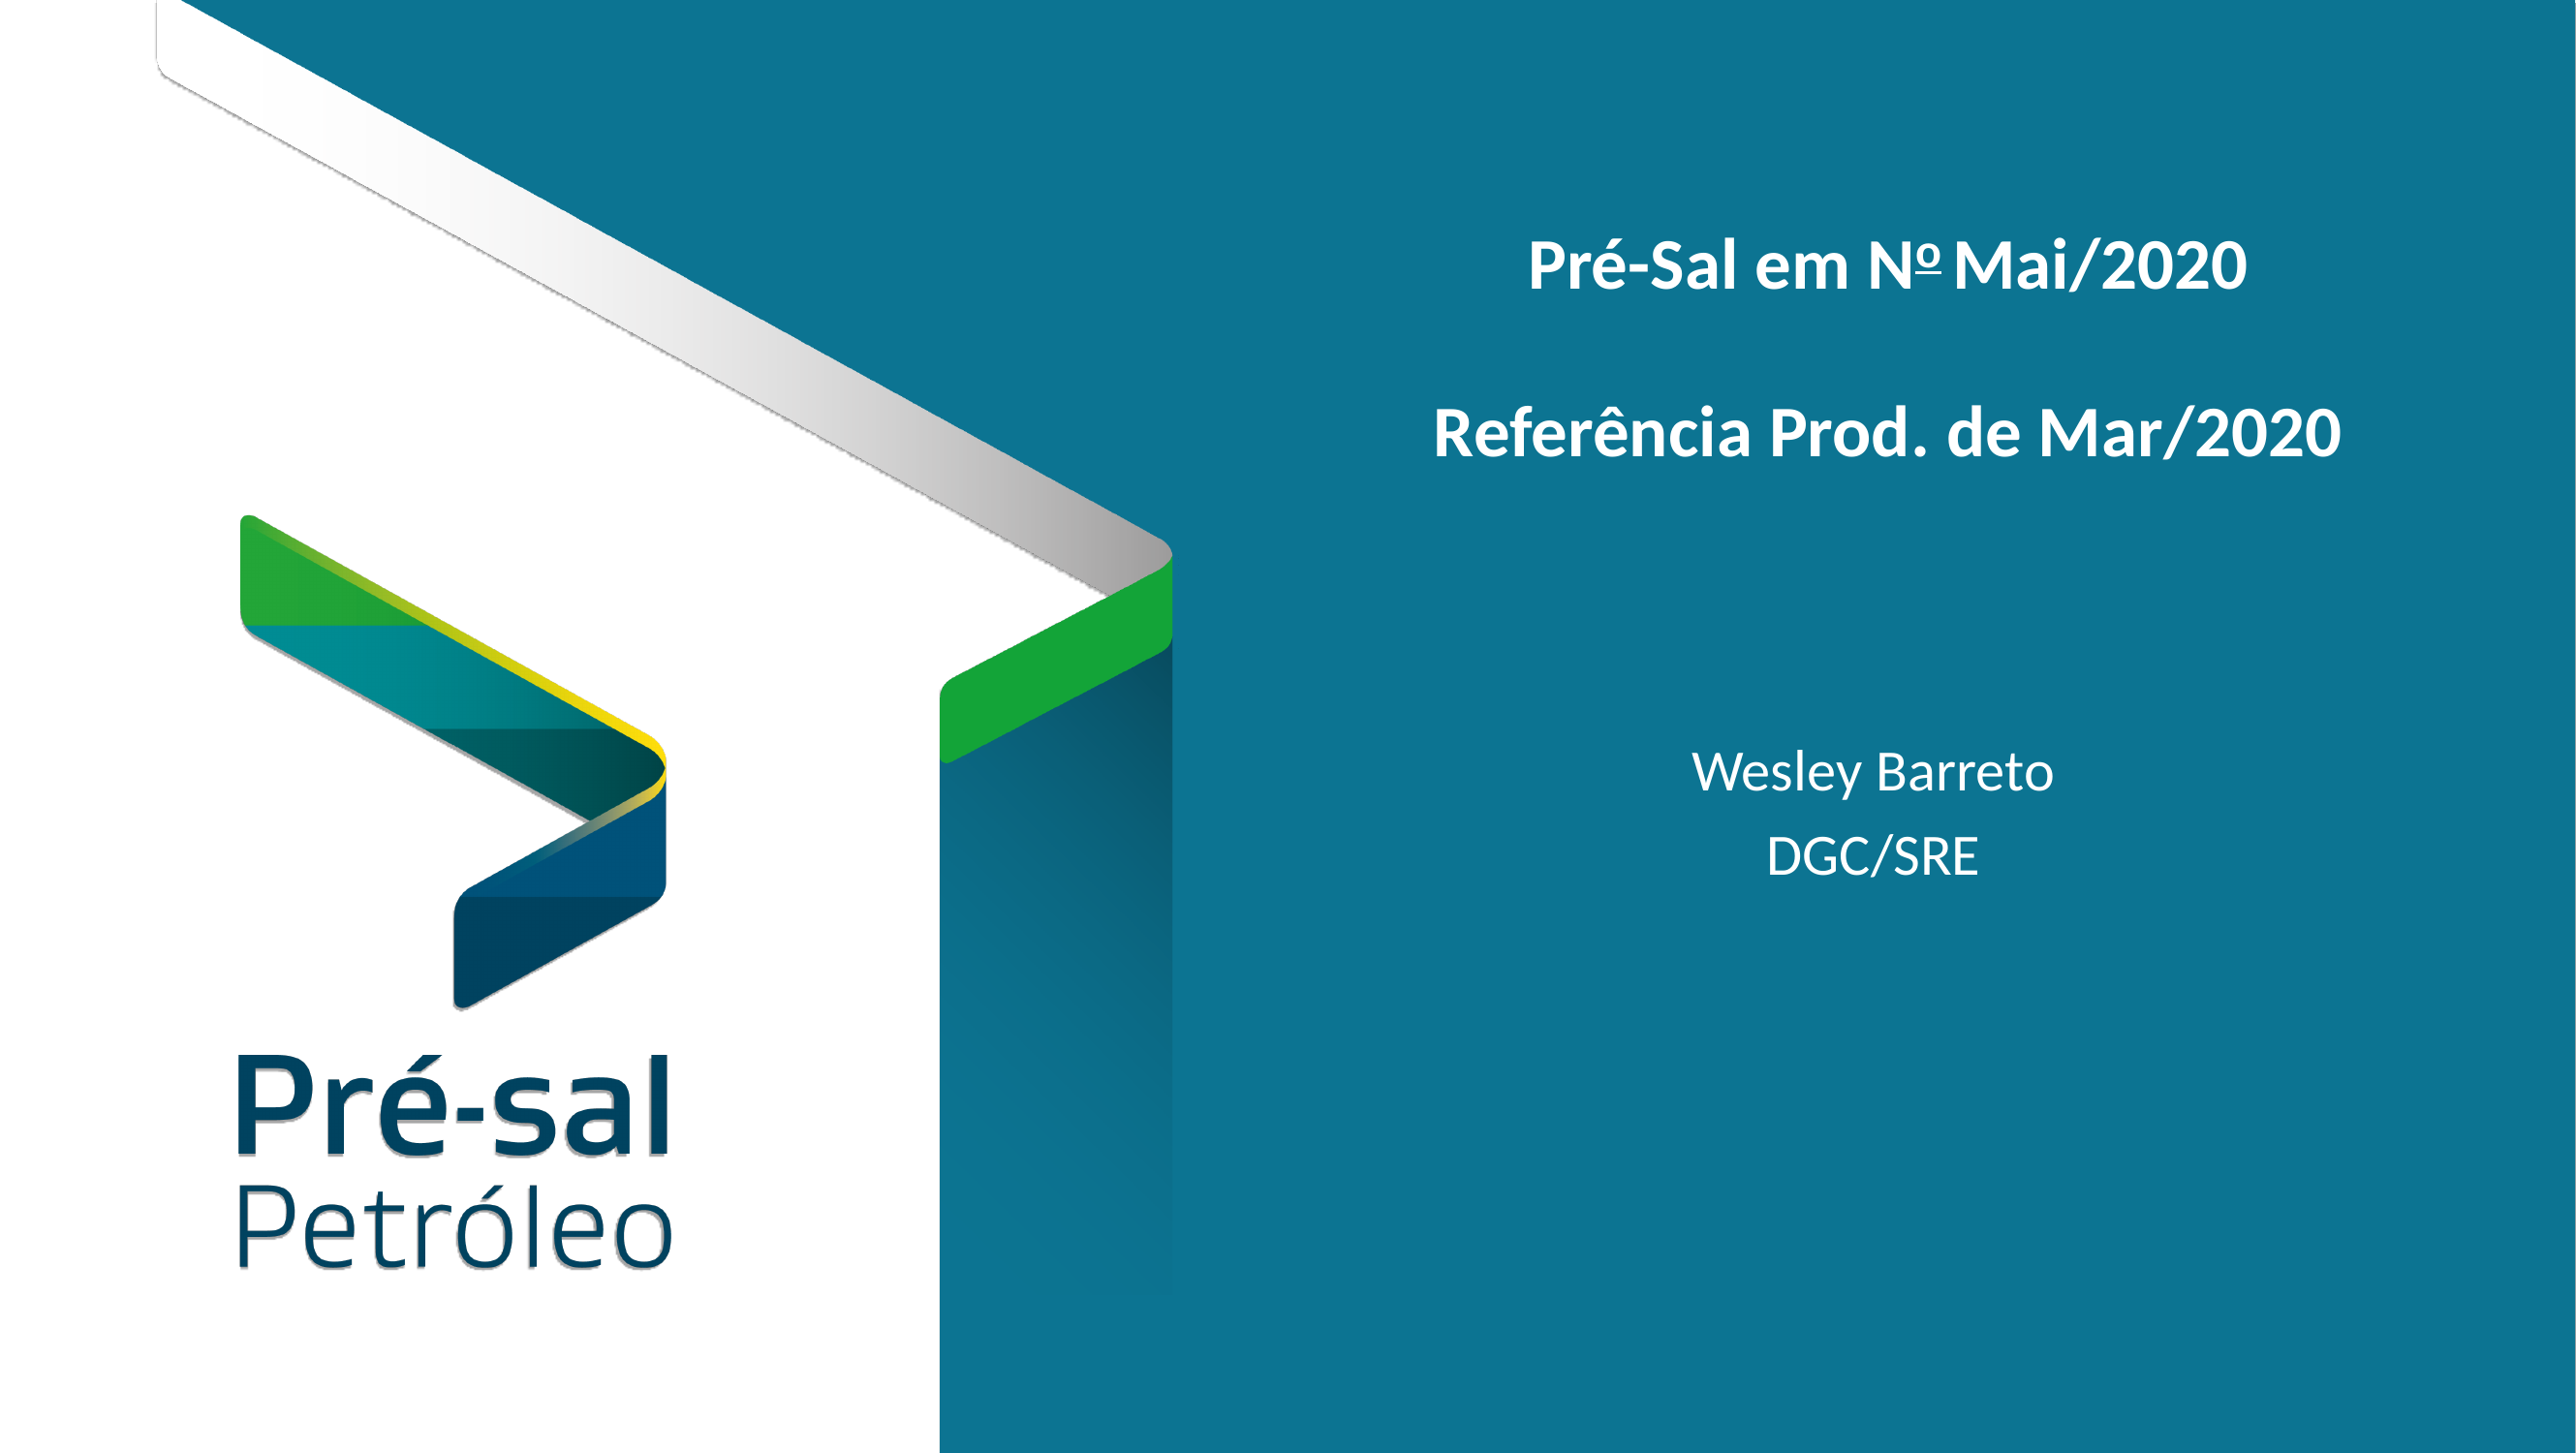

Pré-Sal em No Mai/2020
Referência Prod. de Mar/2020
Wesley Barreto
DGC/SRE